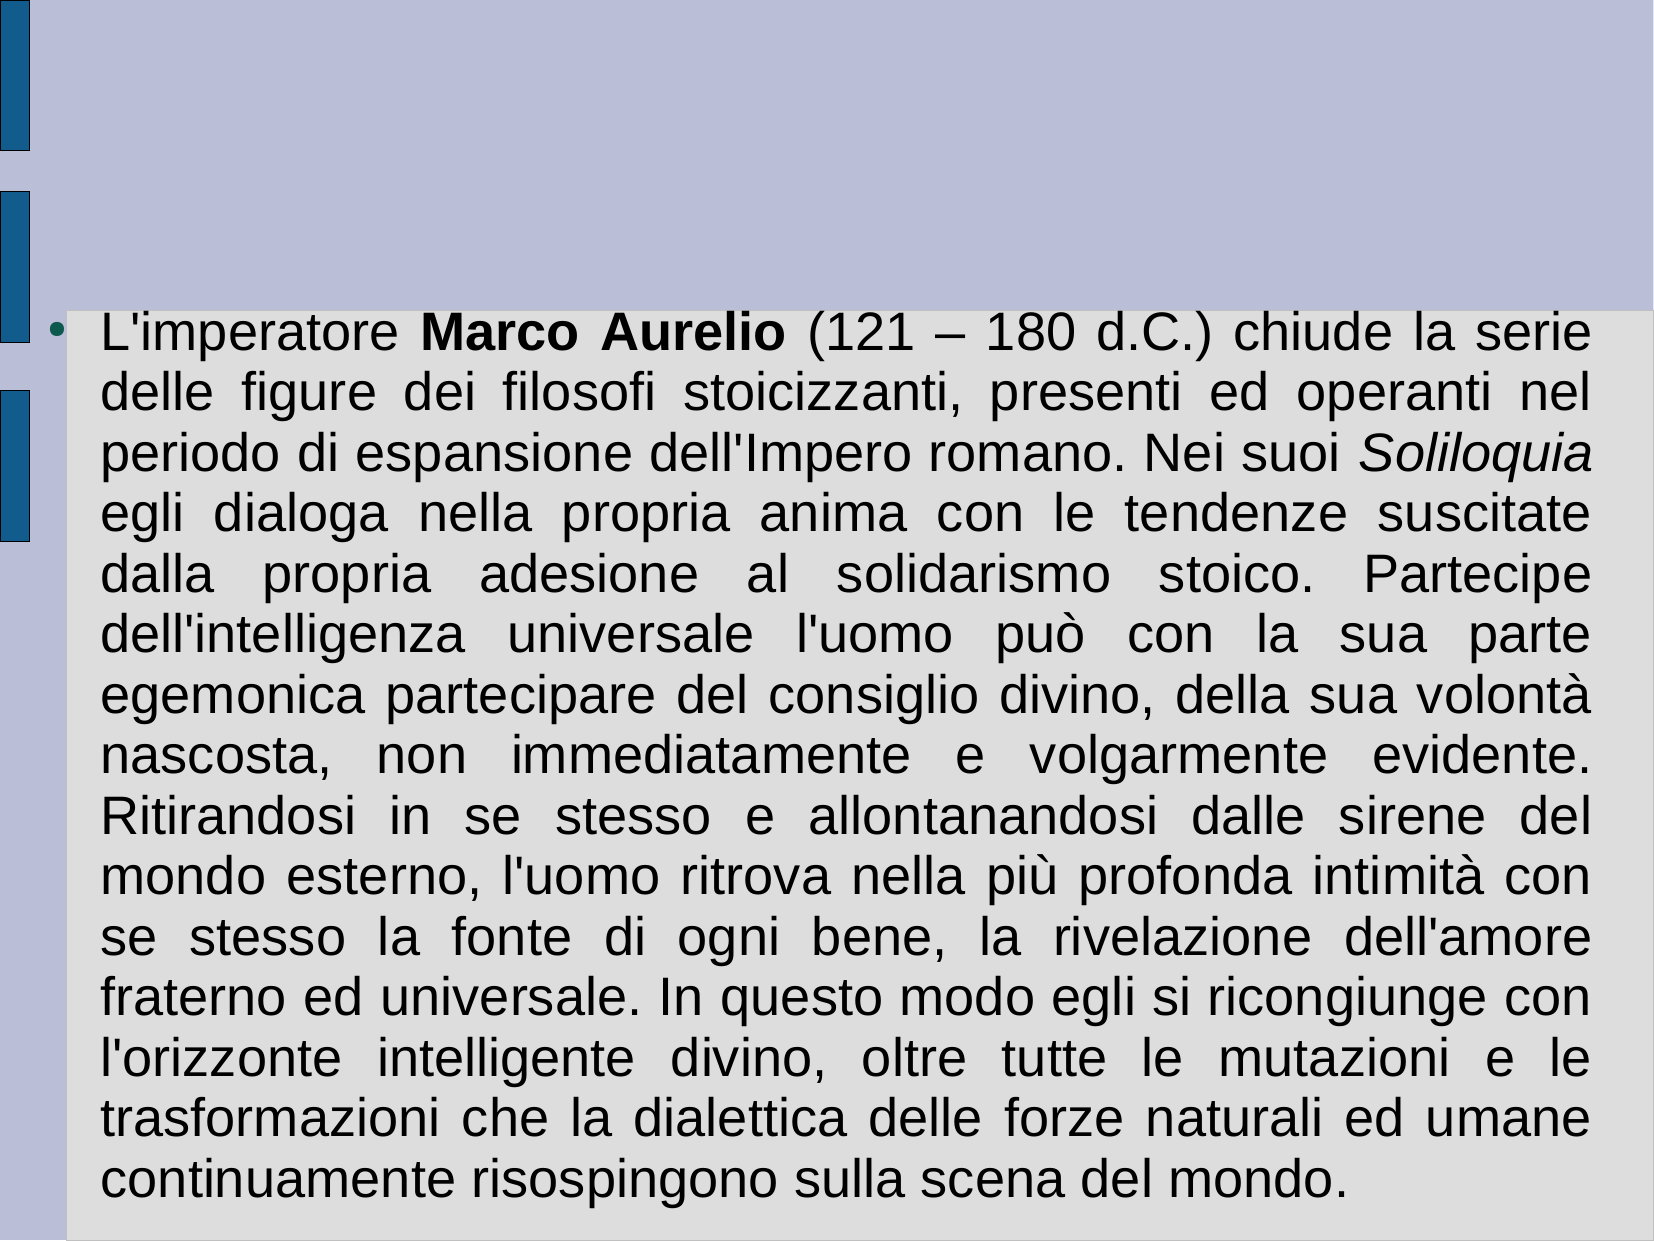

#
L'imperatore Marco Aurelio (121 – 180 d.C.) chiude la serie delle figure dei filosofi stoicizzanti, presenti ed operanti nel periodo di espansione dell'Impero romano. Nei suoi Soliloquia egli dialoga nella propria anima con le tendenze suscitate dalla propria adesione al solidarismo stoico. Partecipe dell'intelligenza universale l'uomo può con la sua parte egemonica partecipare del consiglio divino, della sua volontà nascosta, non immediatamente e volgarmente evidente. Ritirandosi in se stesso e allontanandosi dalle sirene del mondo esterno, l'uomo ritrova nella più profonda intimità con se stesso la fonte di ogni bene, la rivelazione dell'amore fraterno ed universale. In questo modo egli si ricongiunge con l'orizzonte intelligente divino, oltre tutte le mutazioni e le trasformazioni che la dialettica delle forze naturali ed umane continuamente risospingono sulla scena del mondo.